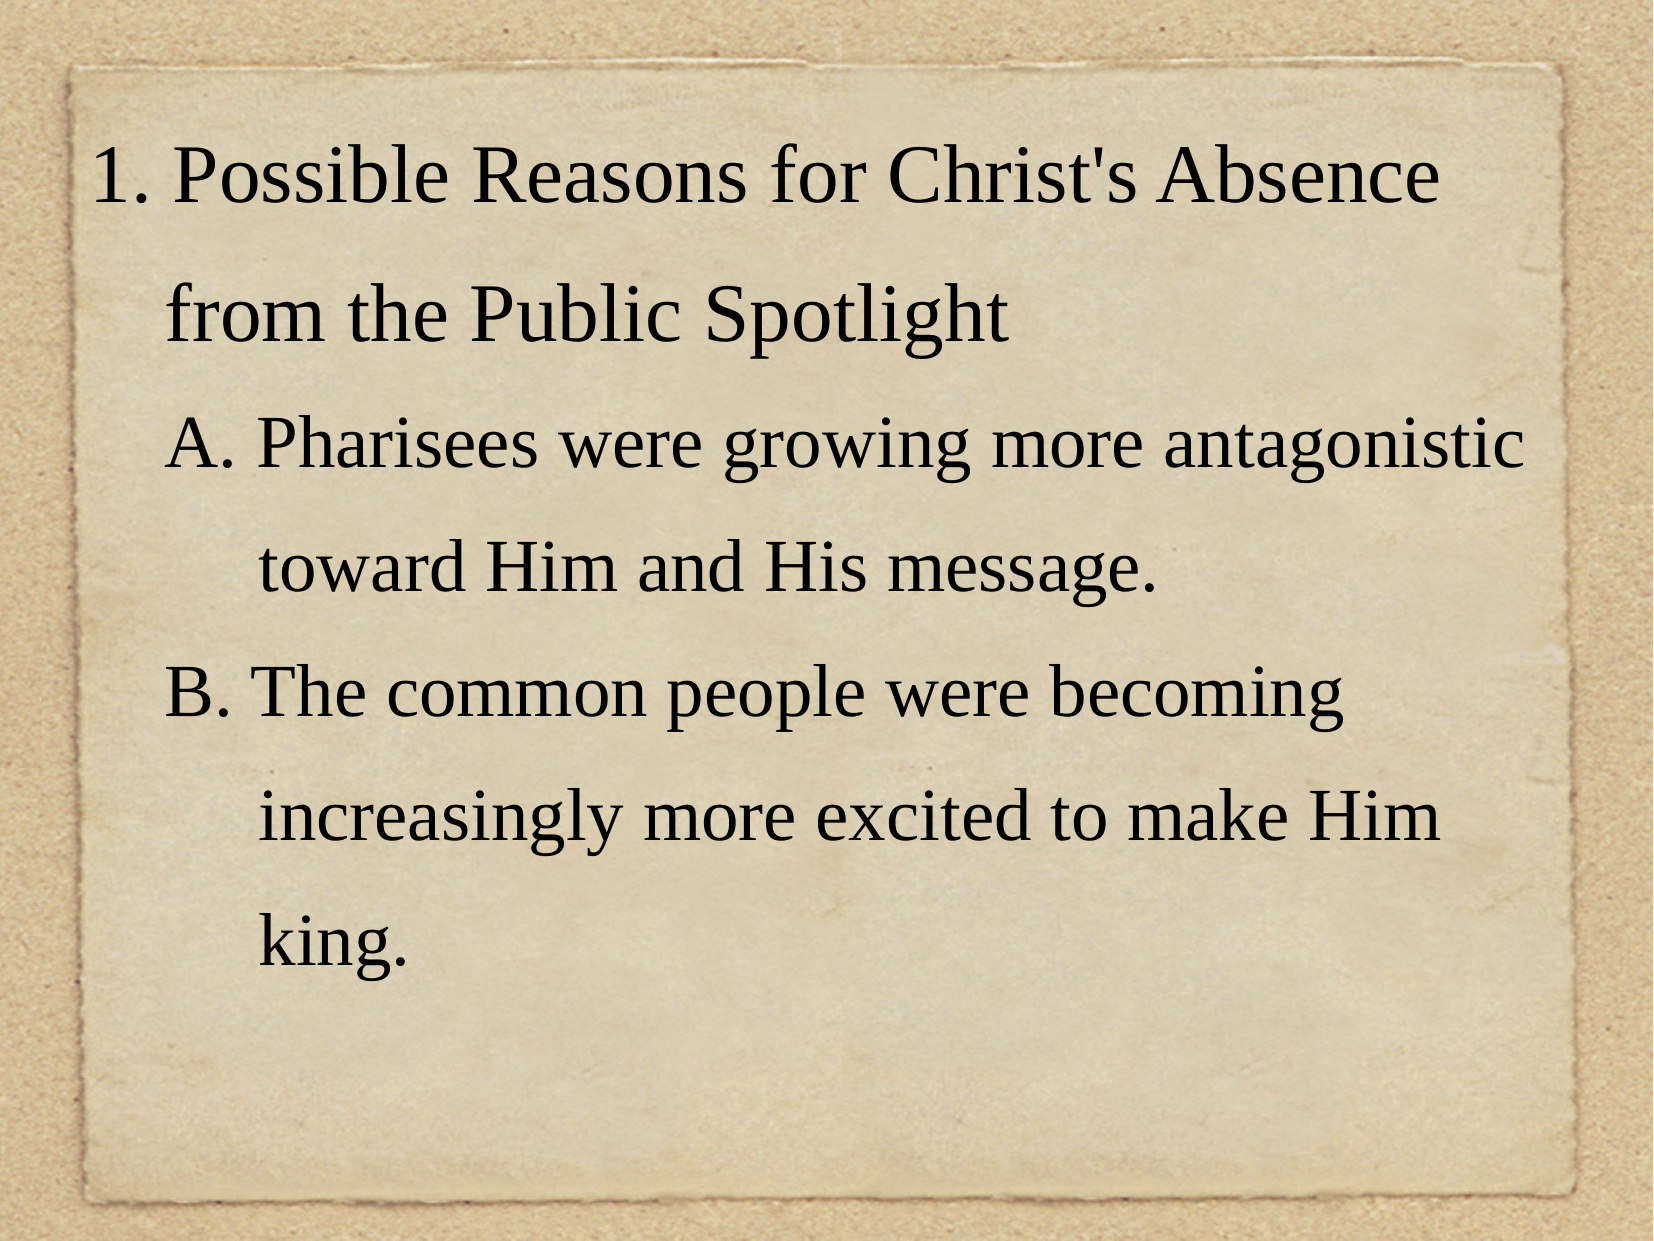

1. Possible Reasons for Christ's Absence 		from the Public Spotlight
	A. Pharisees were growing more antagonistic 		 toward Him and His message.
	B. The common people were becoming 					 increasingly more excited to make Him 			 king.